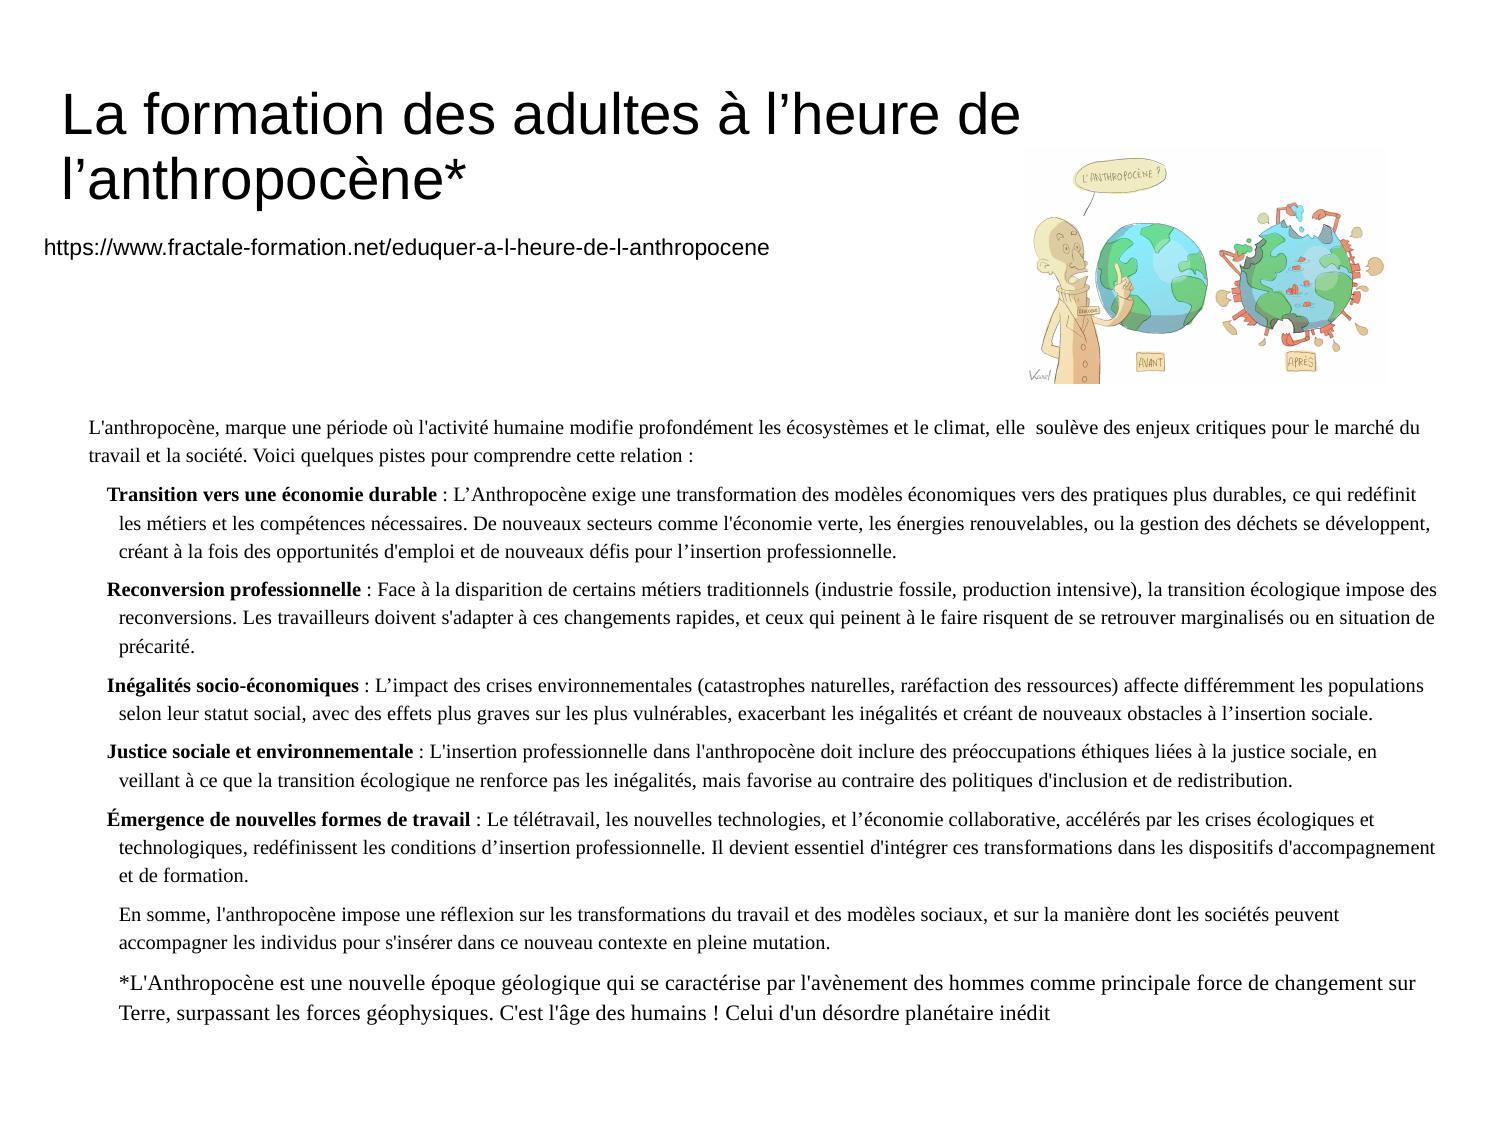

#
La formation des adultes à l’heure de l’anthropocène*
https://www.fractale-formation.net/eduquer-a-l-heure-de-l-anthropocene
L'anthropocène, marque une période où l'activité humaine modifie profondément les écosystèmes et le climat, elle soulève des enjeux critiques pour le marché du travail et la société. Voici quelques pistes pour comprendre cette relation :
Transition vers une économie durable : L’Anthropocène exige une transformation des modèles économiques vers des pratiques plus durables, ce qui redéfinit les métiers et les compétences nécessaires. De nouveaux secteurs comme l'économie verte, les énergies renouvelables, ou la gestion des déchets se développent, créant à la fois des opportunités d'emploi et de nouveaux défis pour l’insertion professionnelle.
Reconversion professionnelle : Face à la disparition de certains métiers traditionnels (industrie fossile, production intensive), la transition écologique impose des reconversions. Les travailleurs doivent s'adapter à ces changements rapides, et ceux qui peinent à le faire risquent de se retrouver marginalisés ou en situation de précarité.
Inégalités socio-économiques : L’impact des crises environnementales (catastrophes naturelles, raréfaction des ressources) affecte différemment les populations selon leur statut social, avec des effets plus graves sur les plus vulnérables, exacerbant les inégalités et créant de nouveaux obstacles à l’insertion sociale.
Justice sociale et environnementale : L'insertion professionnelle dans l'anthropocène doit inclure des préoccupations éthiques liées à la justice sociale, en veillant à ce que la transition écologique ne renforce pas les inégalités, mais favorise au contraire des politiques d'inclusion et de redistribution.
Émergence de nouvelles formes de travail : Le télétravail, les nouvelles technologies, et l’économie collaborative, accélérés par les crises écologiques et technologiques, redéfinissent les conditions d’insertion professionnelle. Il devient essentiel d'intégrer ces transformations dans les dispositifs d'accompagnement et de formation.
En somme, l'anthropocène impose une réflexion sur les transformations du travail et des modèles sociaux, et sur la manière dont les sociétés peuvent accompagner les individus pour s'insérer dans ce nouveau contexte en pleine mutation.
*L'Anthropocène est une nouvelle époque géologique qui se caractérise par l'avènement des hommes comme principale force de changement sur Terre, surpassant les forces géophysiques. C'est l'âge des humains ! Celui d'un désordre planétaire inédit